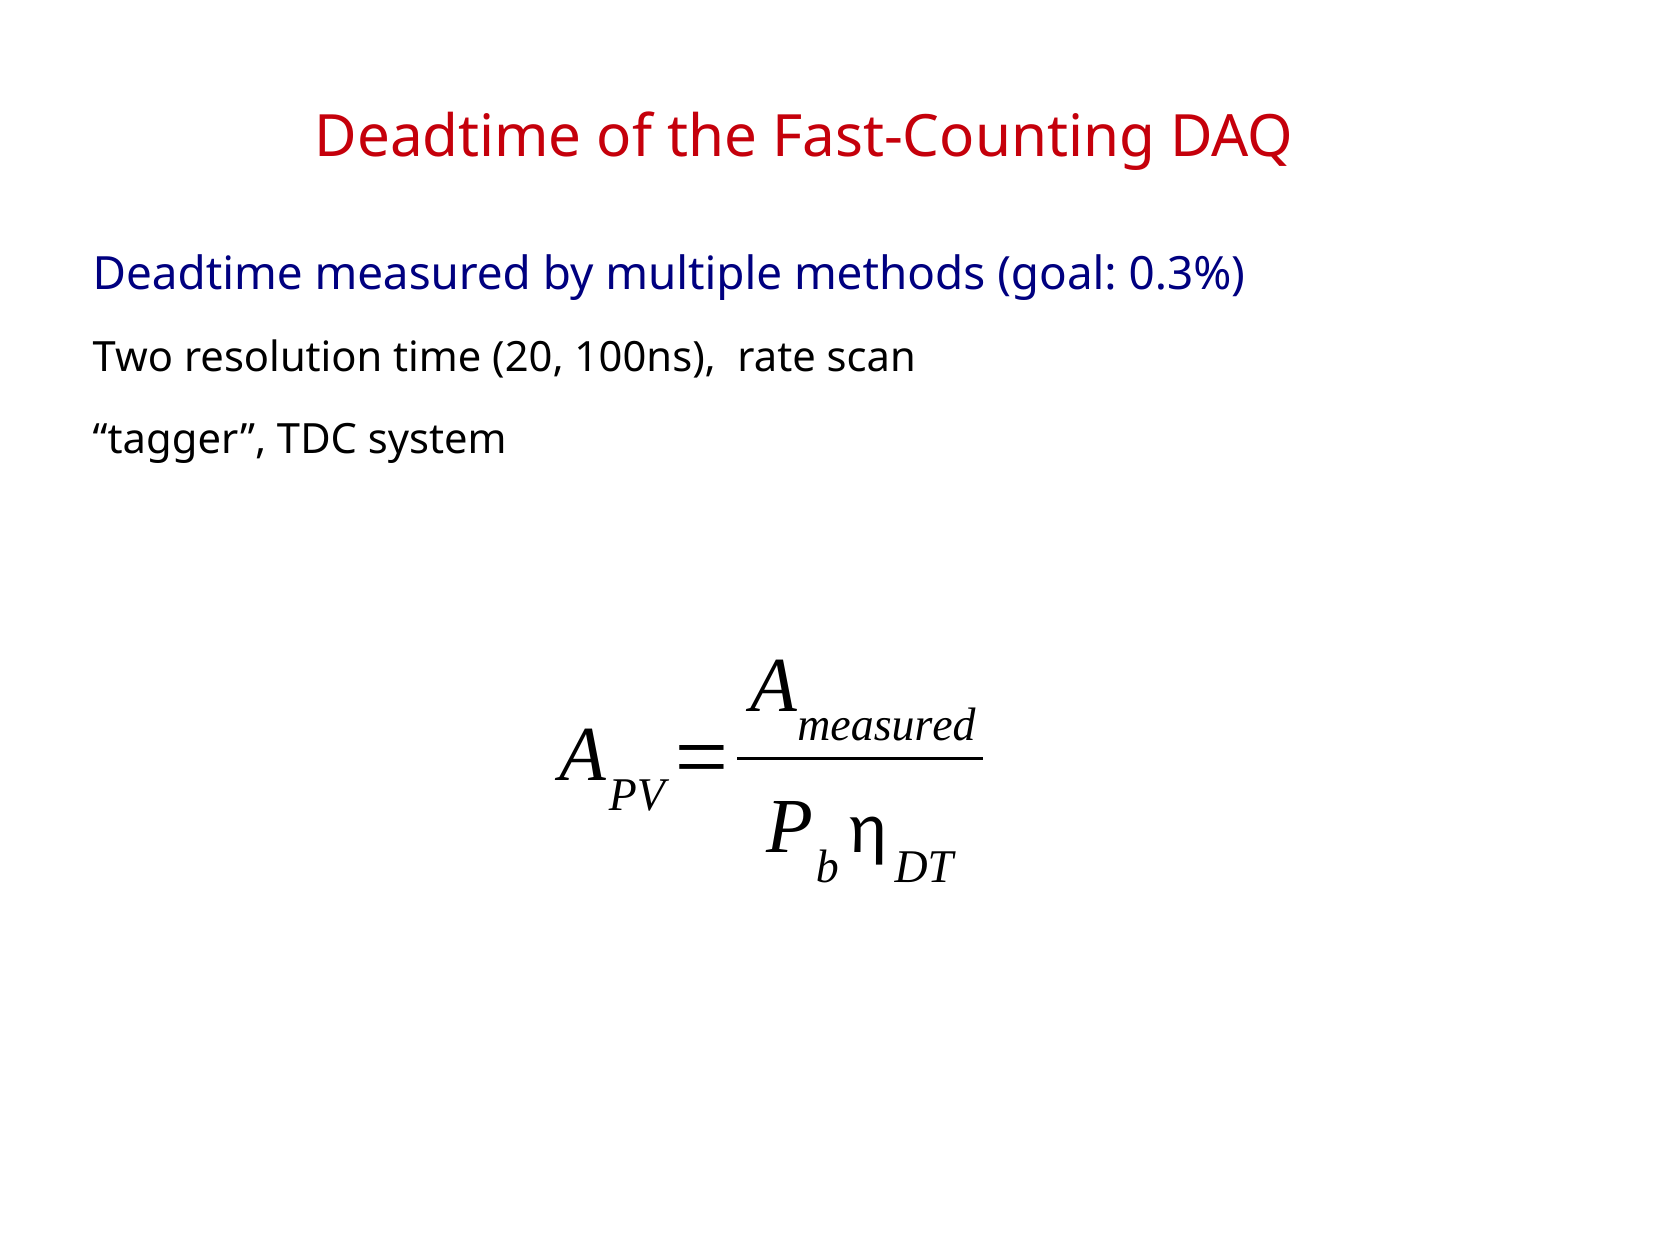

Deadtime of the Fast-Counting DAQ
Deadtime measured by multiple methods (goal: 0.3%)
Two resolution time (20, 100ns), rate scan
“tagger”, TDC system